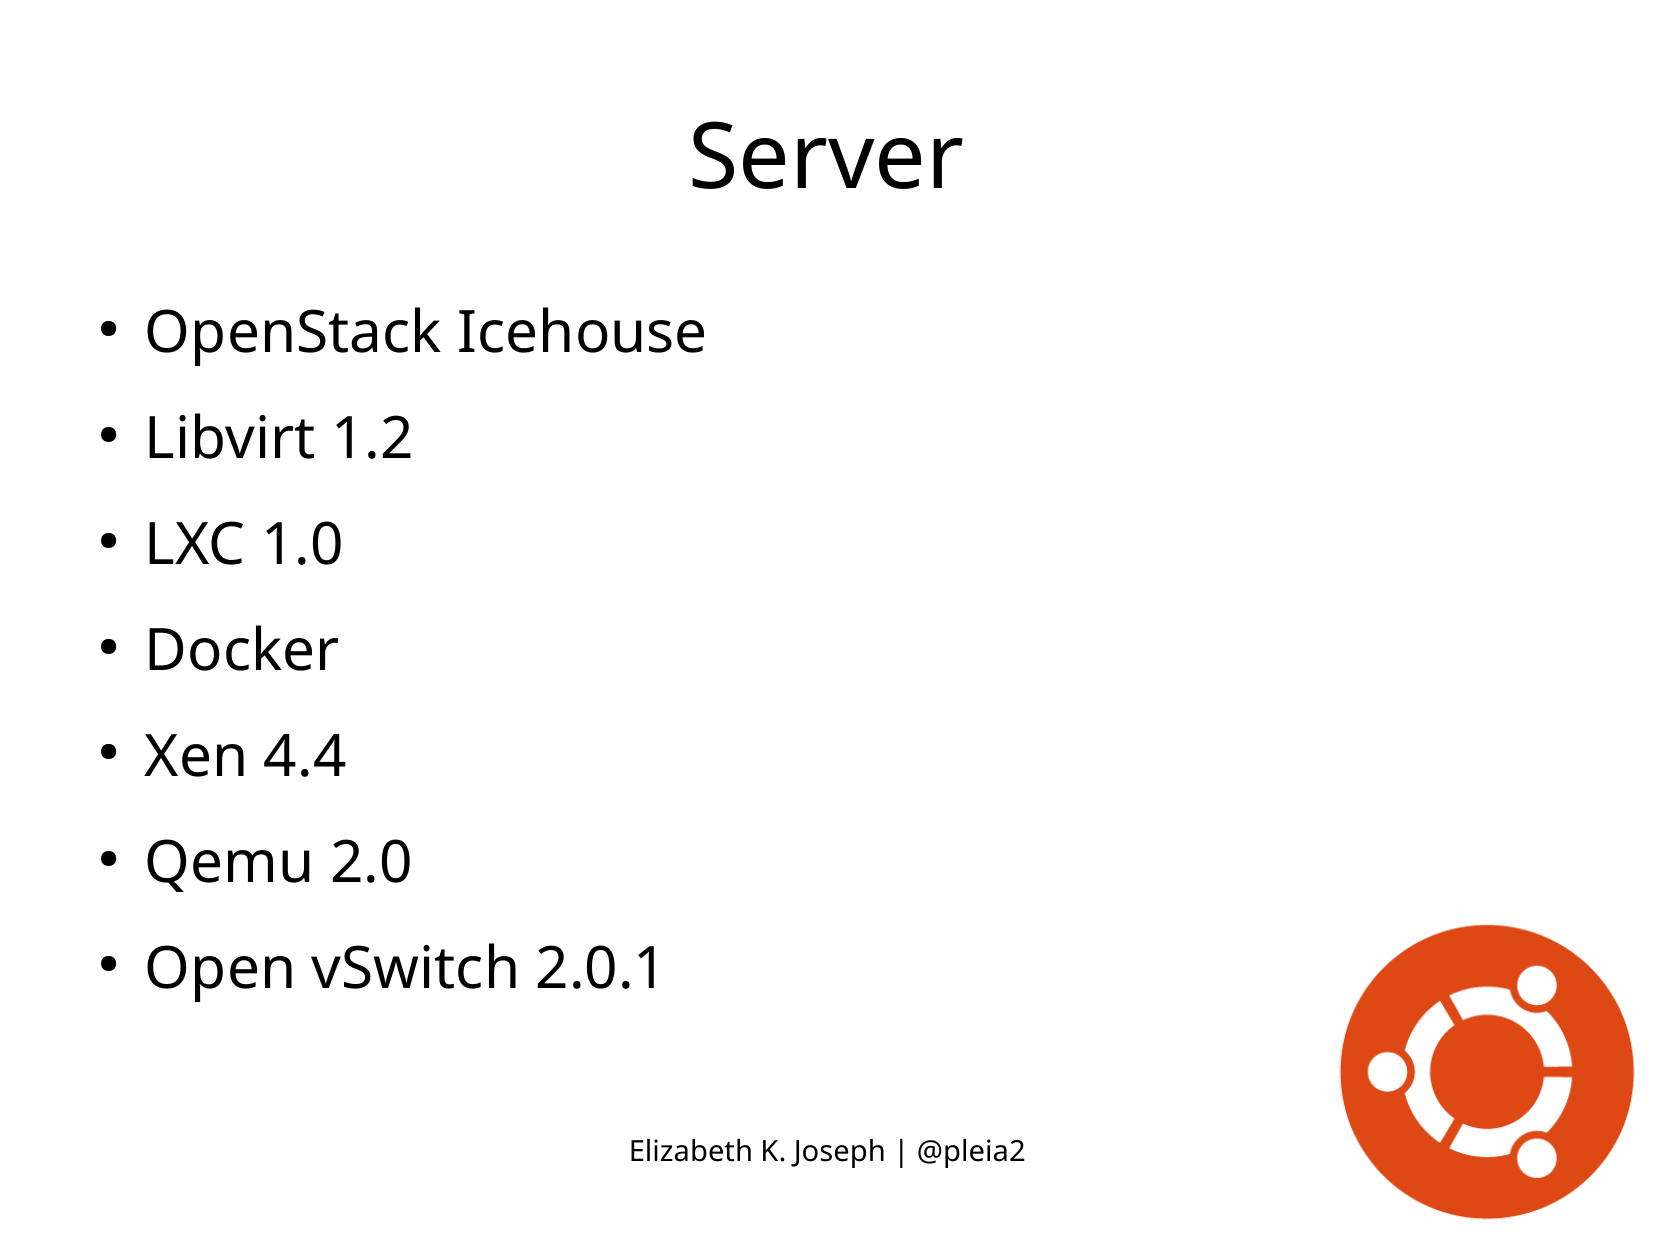

# Server
OpenStack Icehouse
Libvirt 1.2
LXC 1.0
Docker
Xen 4.4
Qemu 2.0
Open vSwitch 2.0.1
Elizabeth K. Joseph | @pleia2